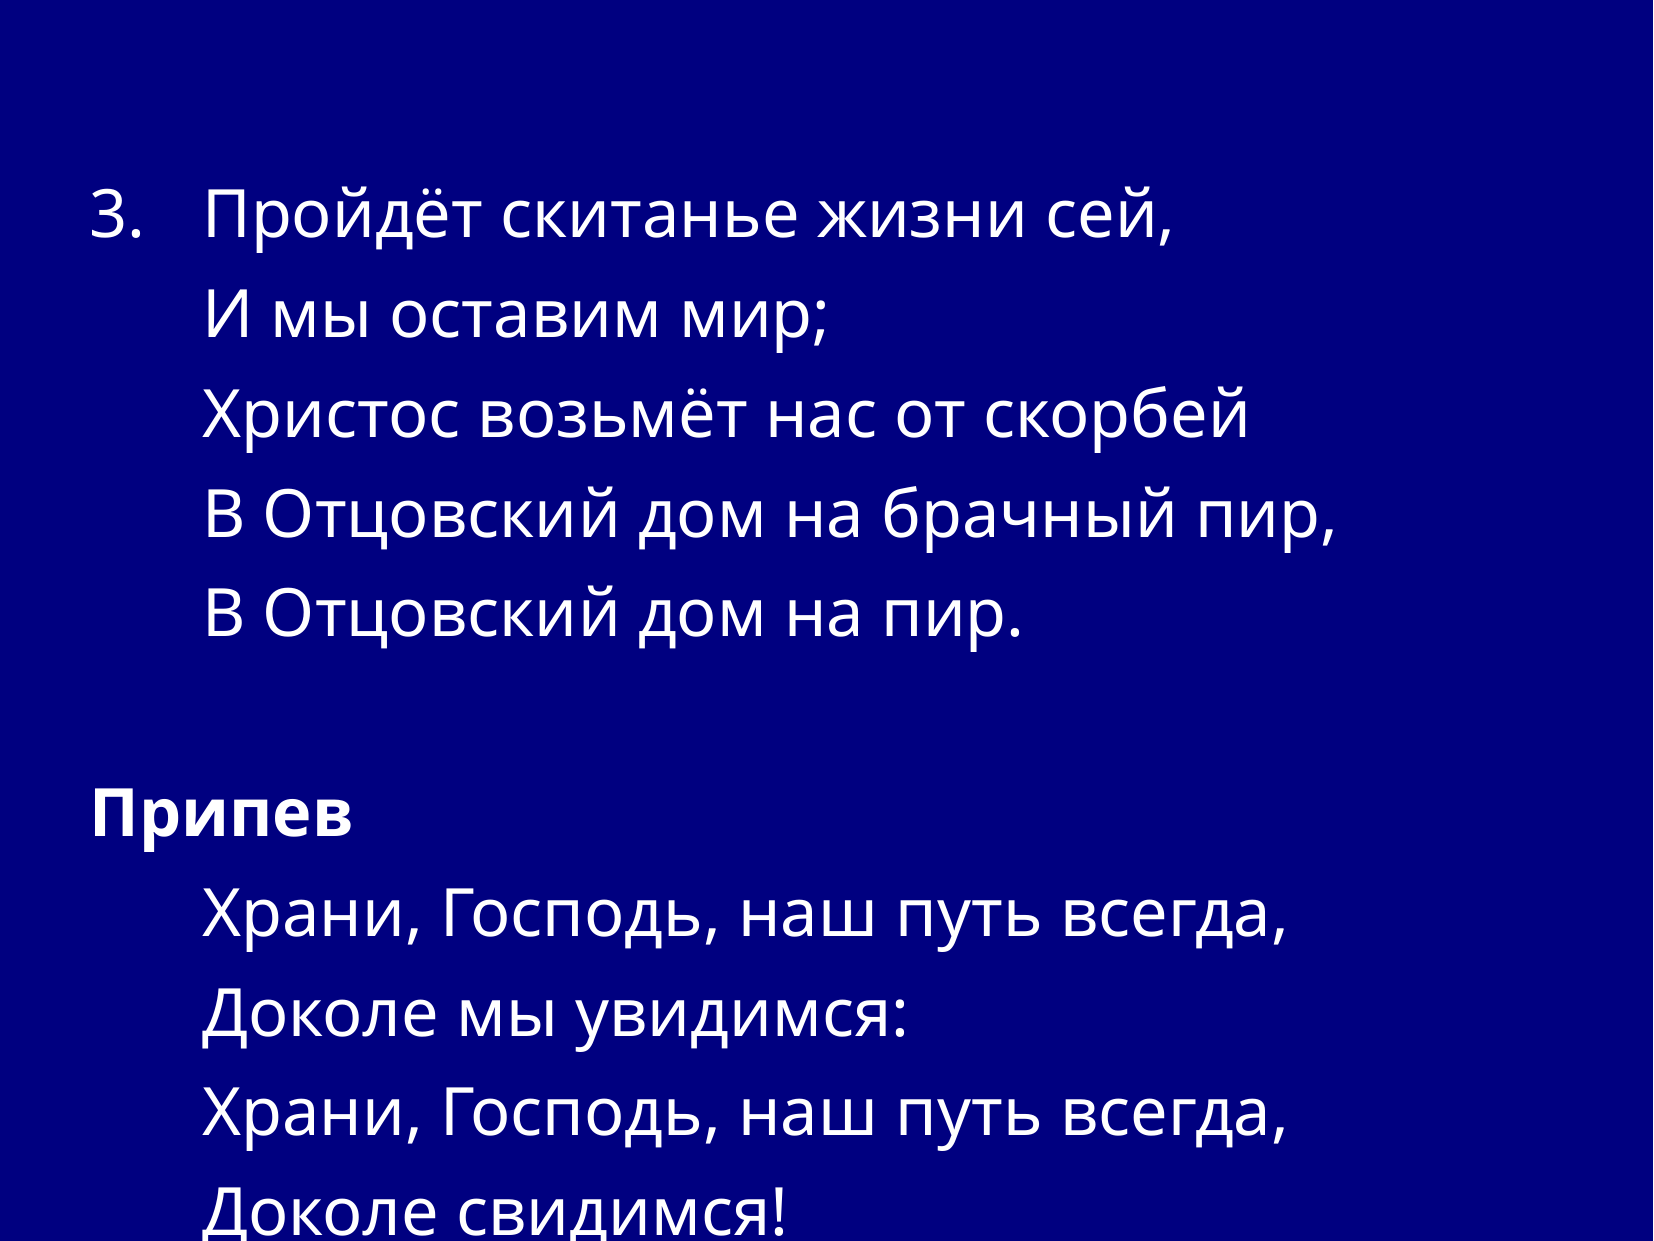

3.	Пройдёт скитанье жизни сей,
	И мы оставим мир;
	Христос возьмёт нас от скорбей
	В Отцовский дом на брачный пир,
	В Отцовский дом на пир.
Припев
	Храни, Господь, наш путь всегда,
	Доколе мы увидимся:
	Храни, Господь, наш путь всегда,
	Доколе свидимся!